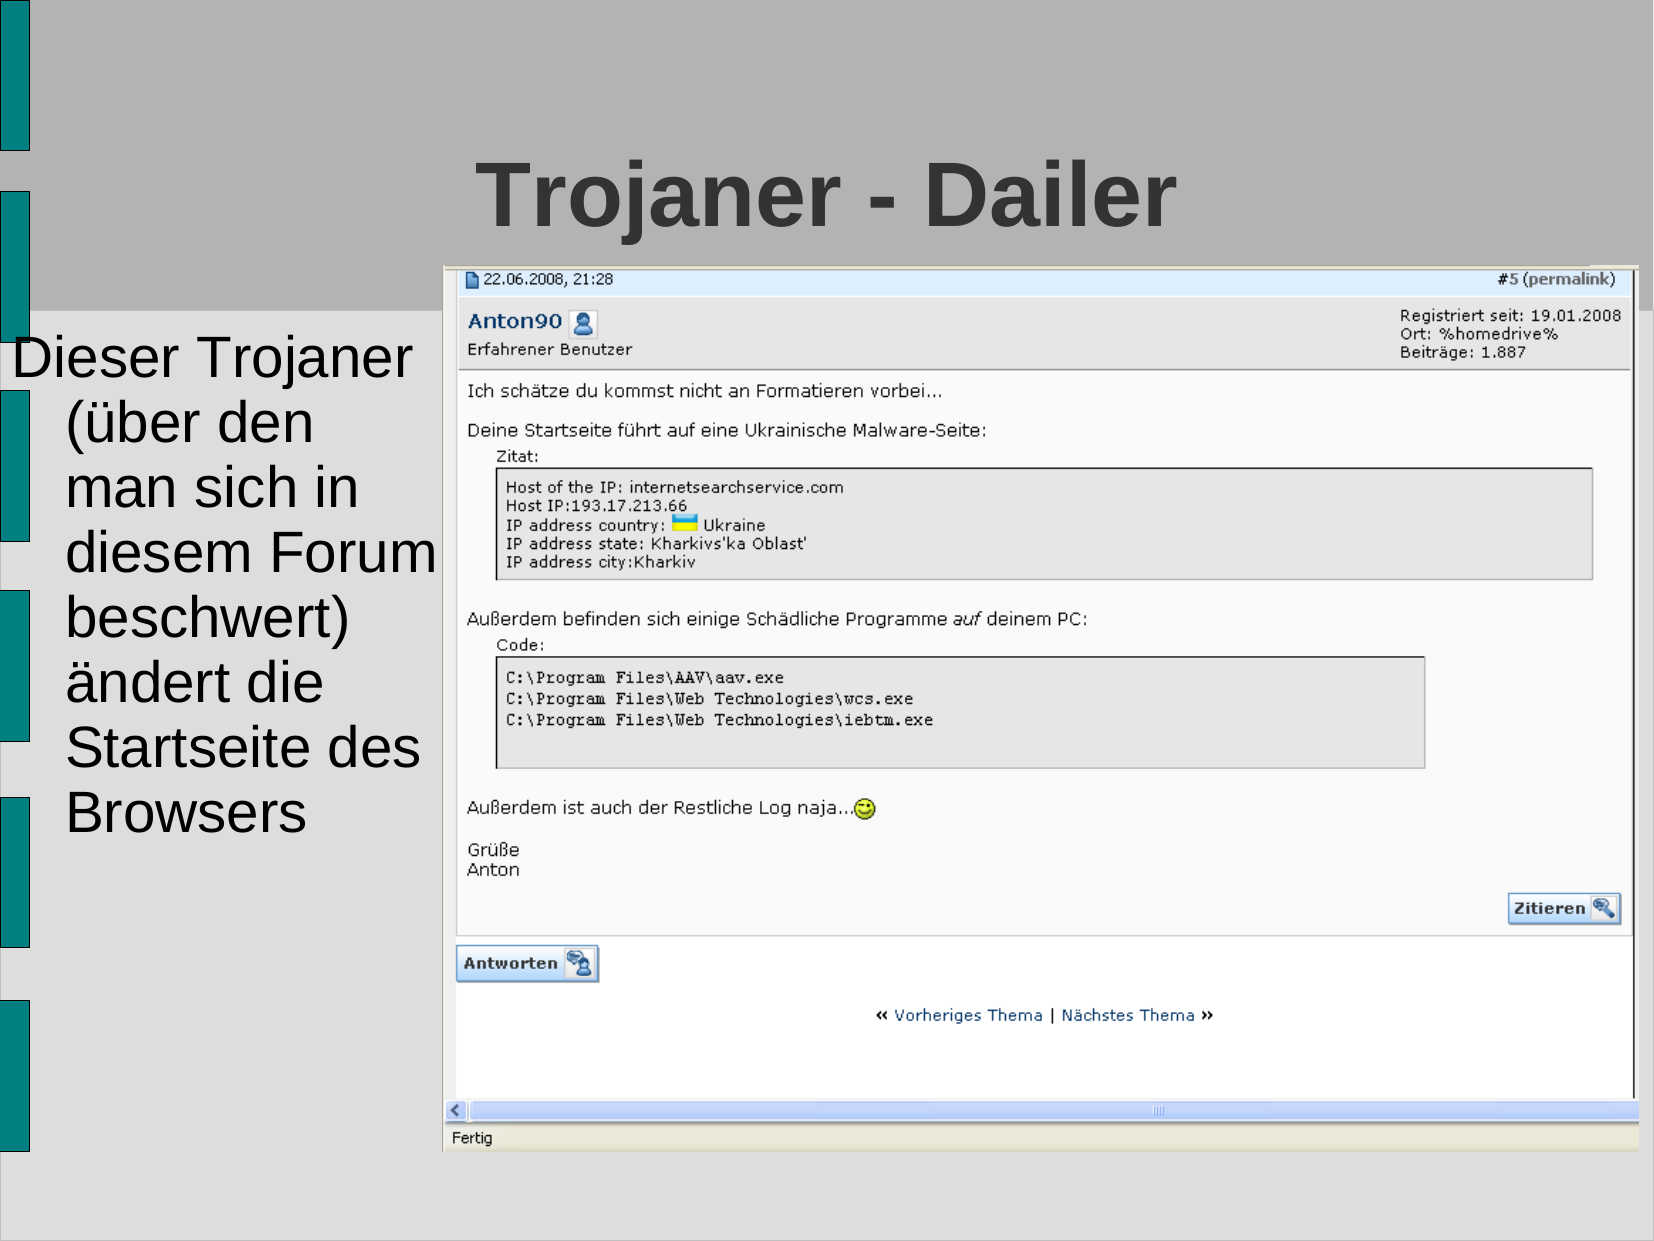

# Trojaner - Dailer
Dieser Trojaner (über den man sich in diesem Forum beschwert) ändert die Startseite des Browsers